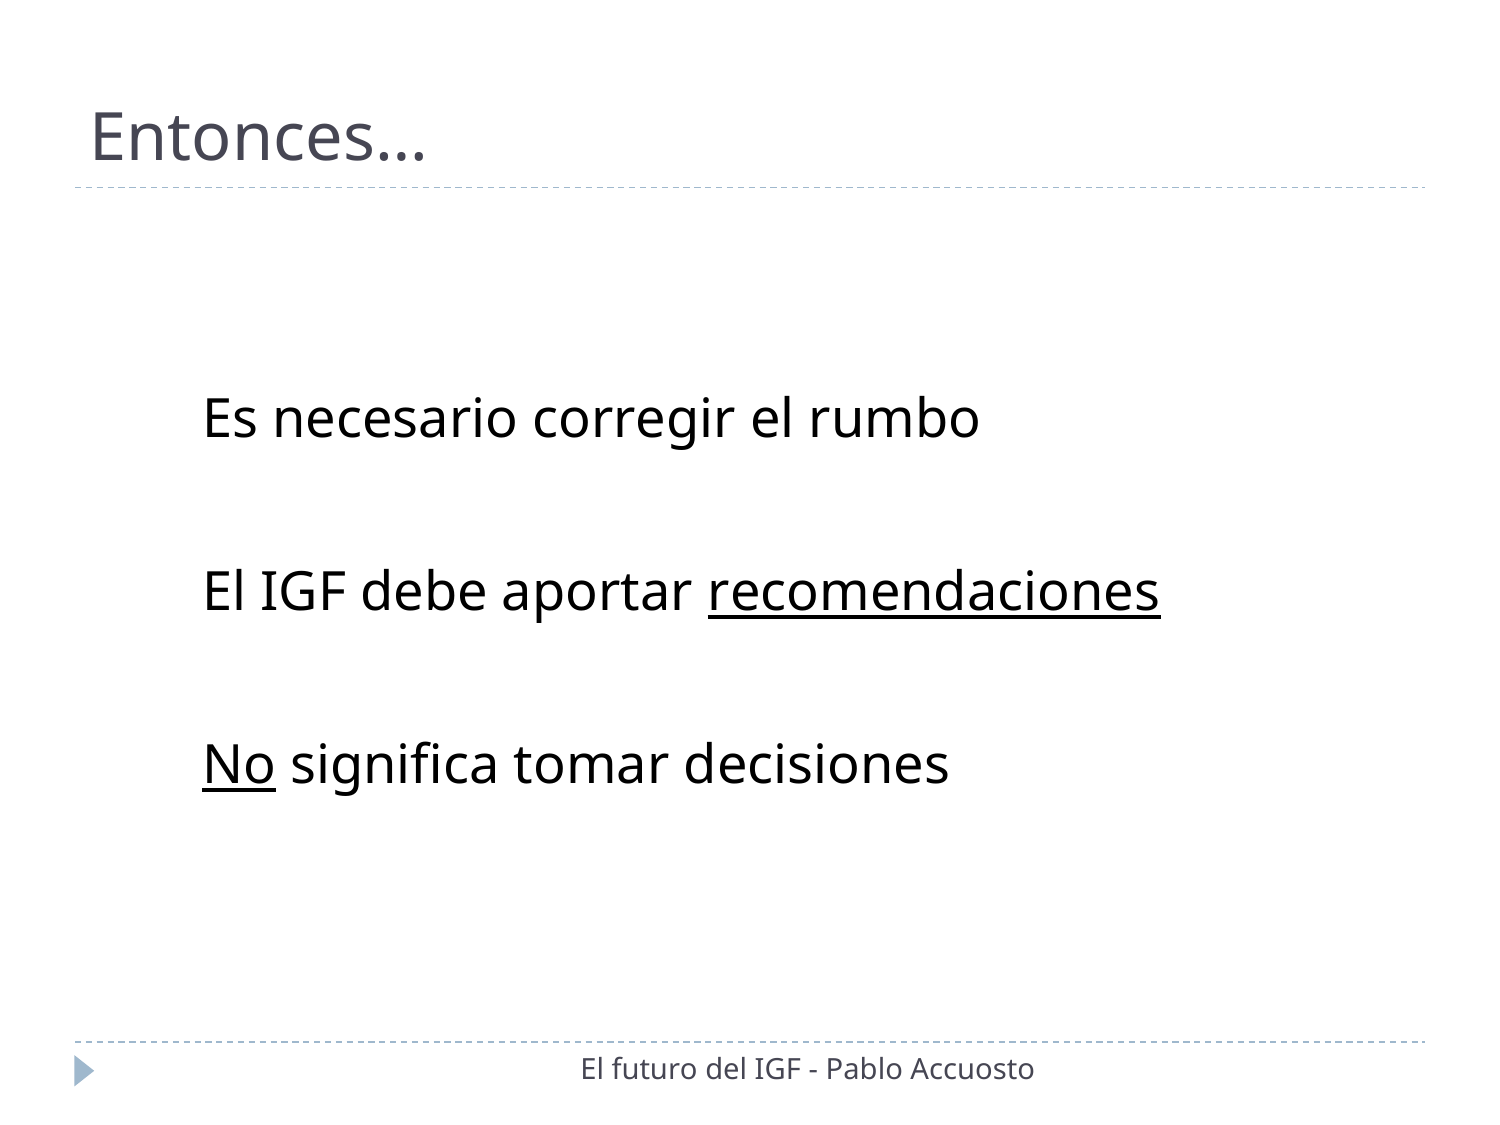

# Entonces…
Es necesario corregir el rumbo
El IGF debe aportar recomendaciones
No significa tomar decisiones
El futuro del IGF - Pablo Accuosto